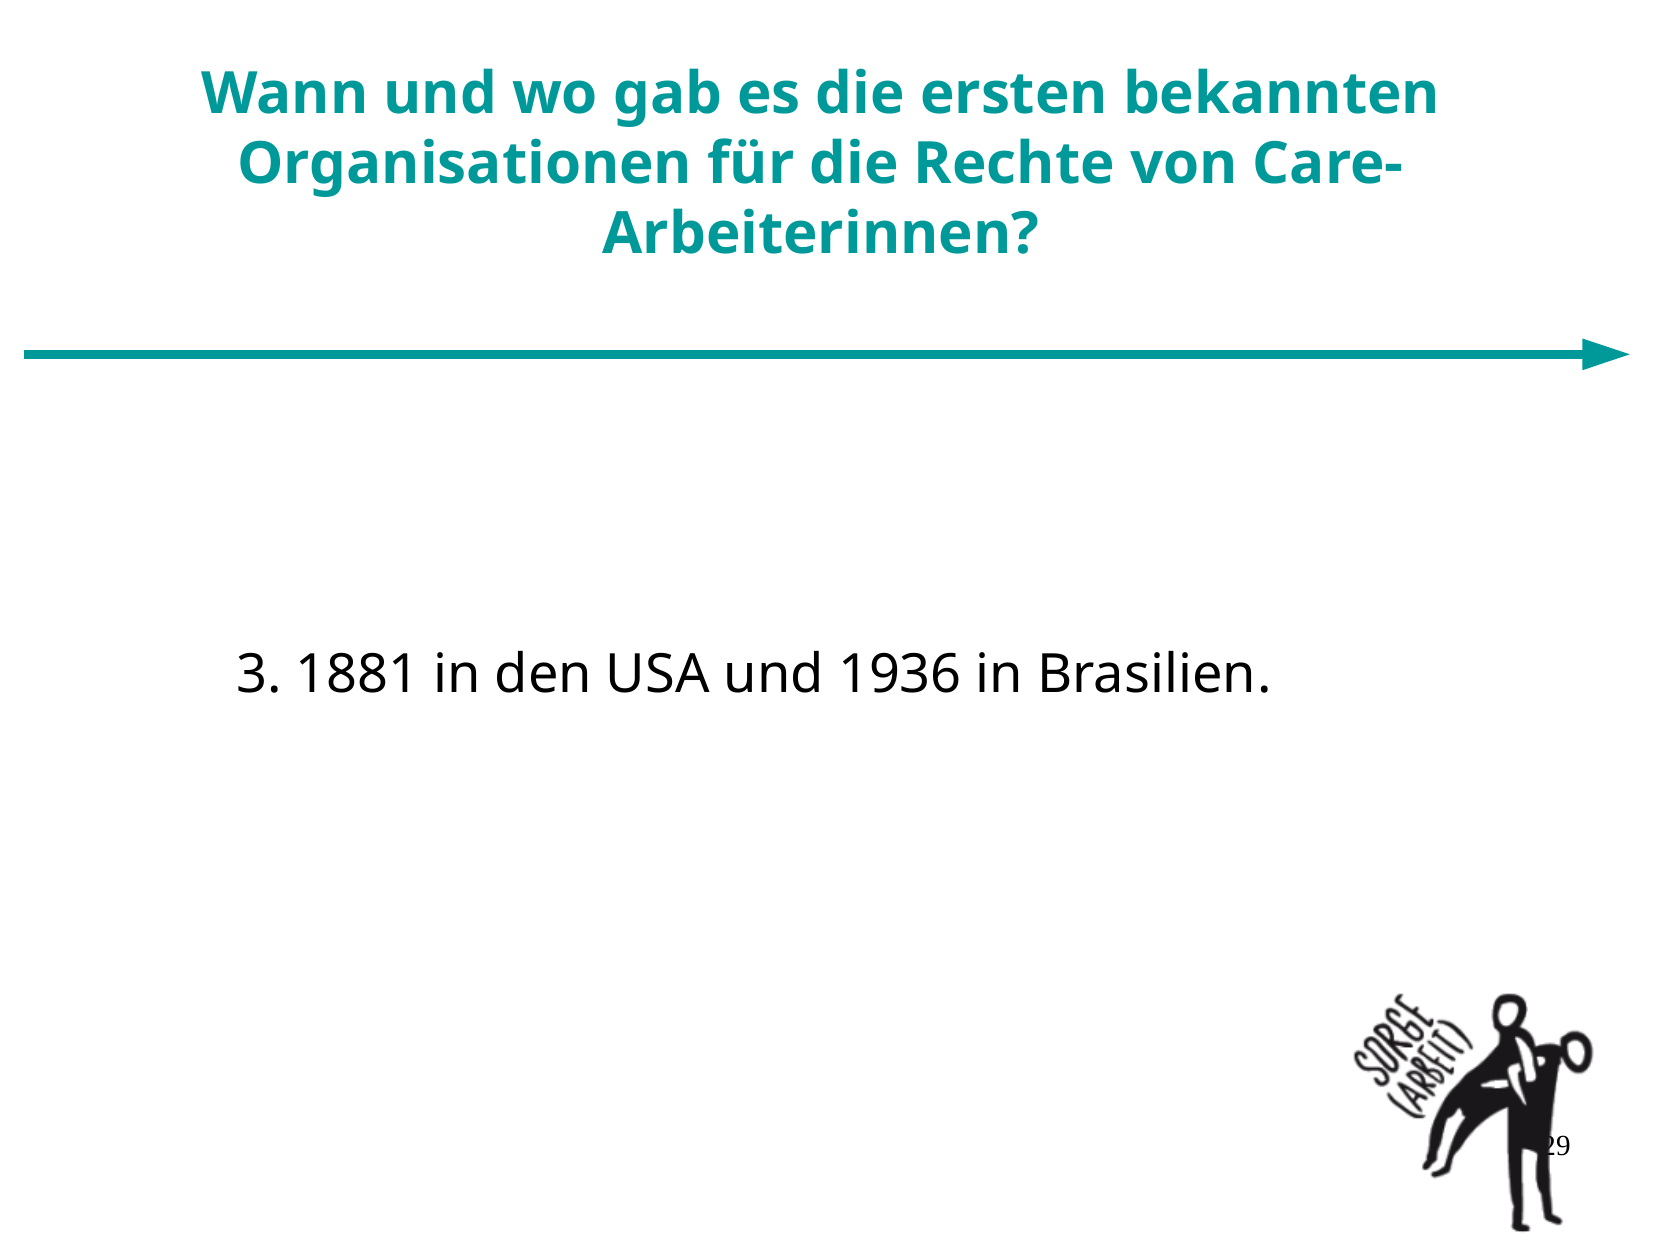

# Wann und wo gab es die ersten bekannten Organisationen für die Rechte von Care- Arbeiterinnen?
3. 1881 in den USA und 1936 in Brasilien.
29